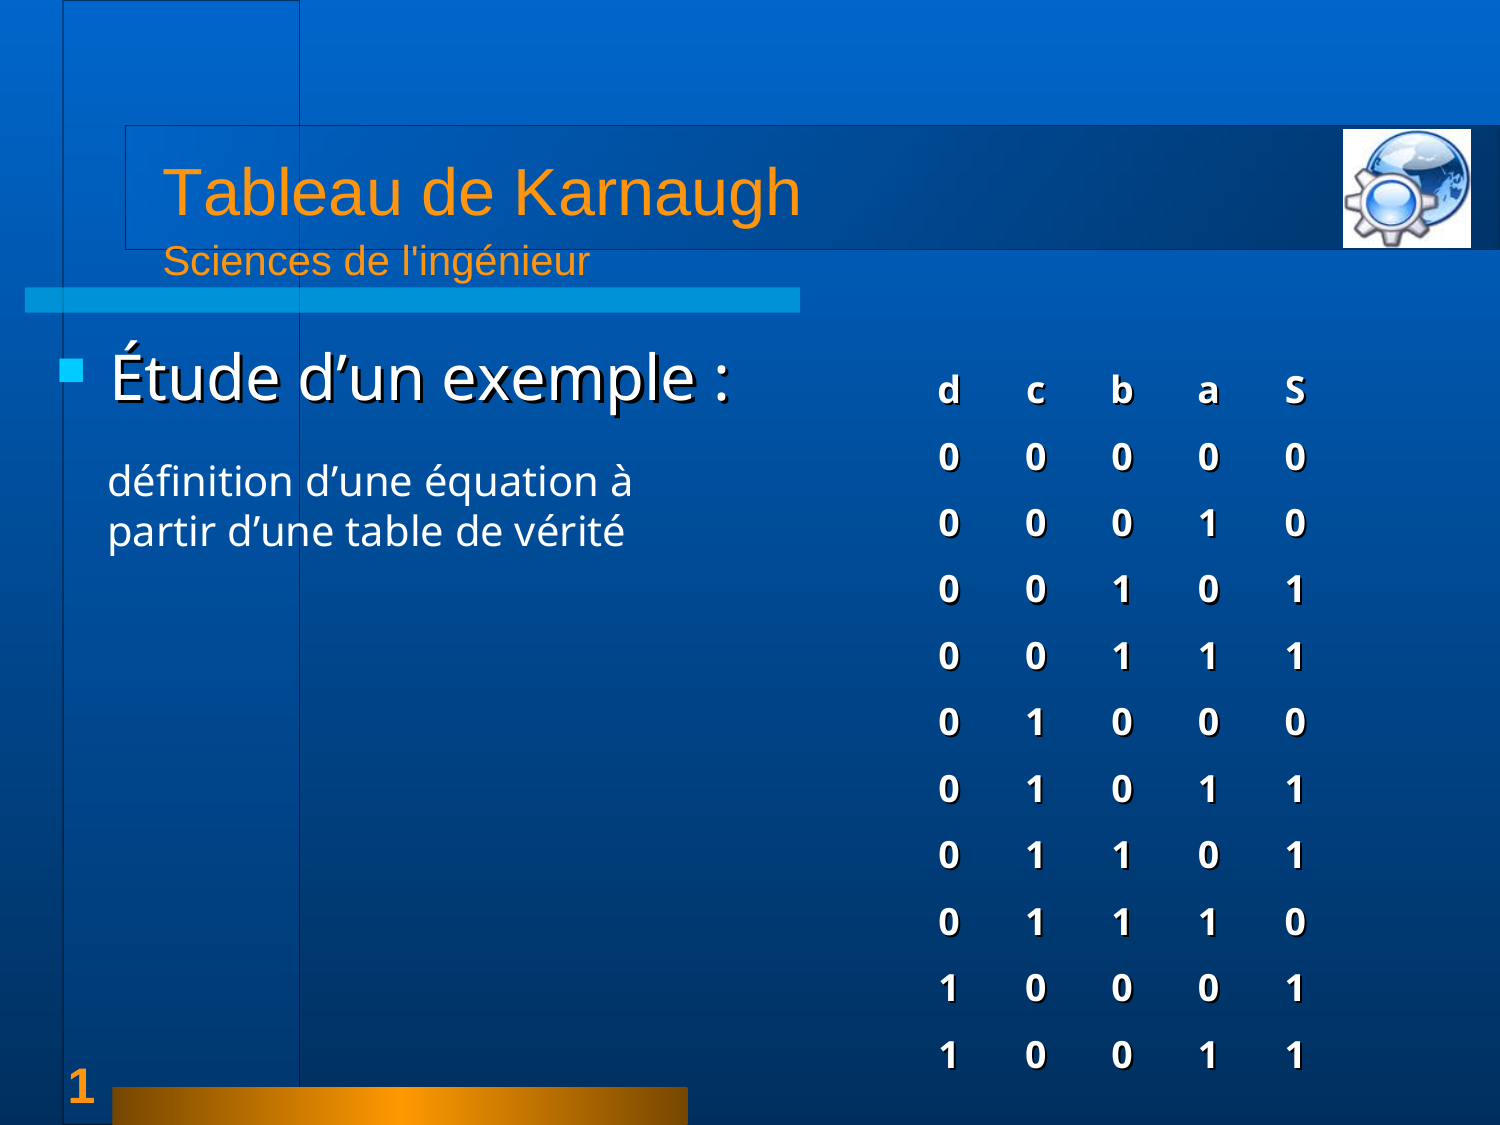

Étude d’un exemple :
| d | c | b | a | S |
| --- | --- | --- | --- | --- |
| 0 | 0 | 0 | 0 | 0 |
| 0 | 0 | 0 | 1 | 0 |
| 0 | 0 | 1 | 0 | 1 |
| 0 | 0 | 1 | 1 | 1 |
| 0 | 1 | 0 | 0 | 0 |
| 0 | 1 | 0 | 1 | 1 |
| 0 | 1 | 1 | 0 | 1 |
| 0 | 1 | 1 | 1 | 0 |
| 1 | 0 | 0 | 0 | 1 |
| 1 | 0 | 0 | 1 | 1 |
définition d’une équation à
partir d’une table de vérité